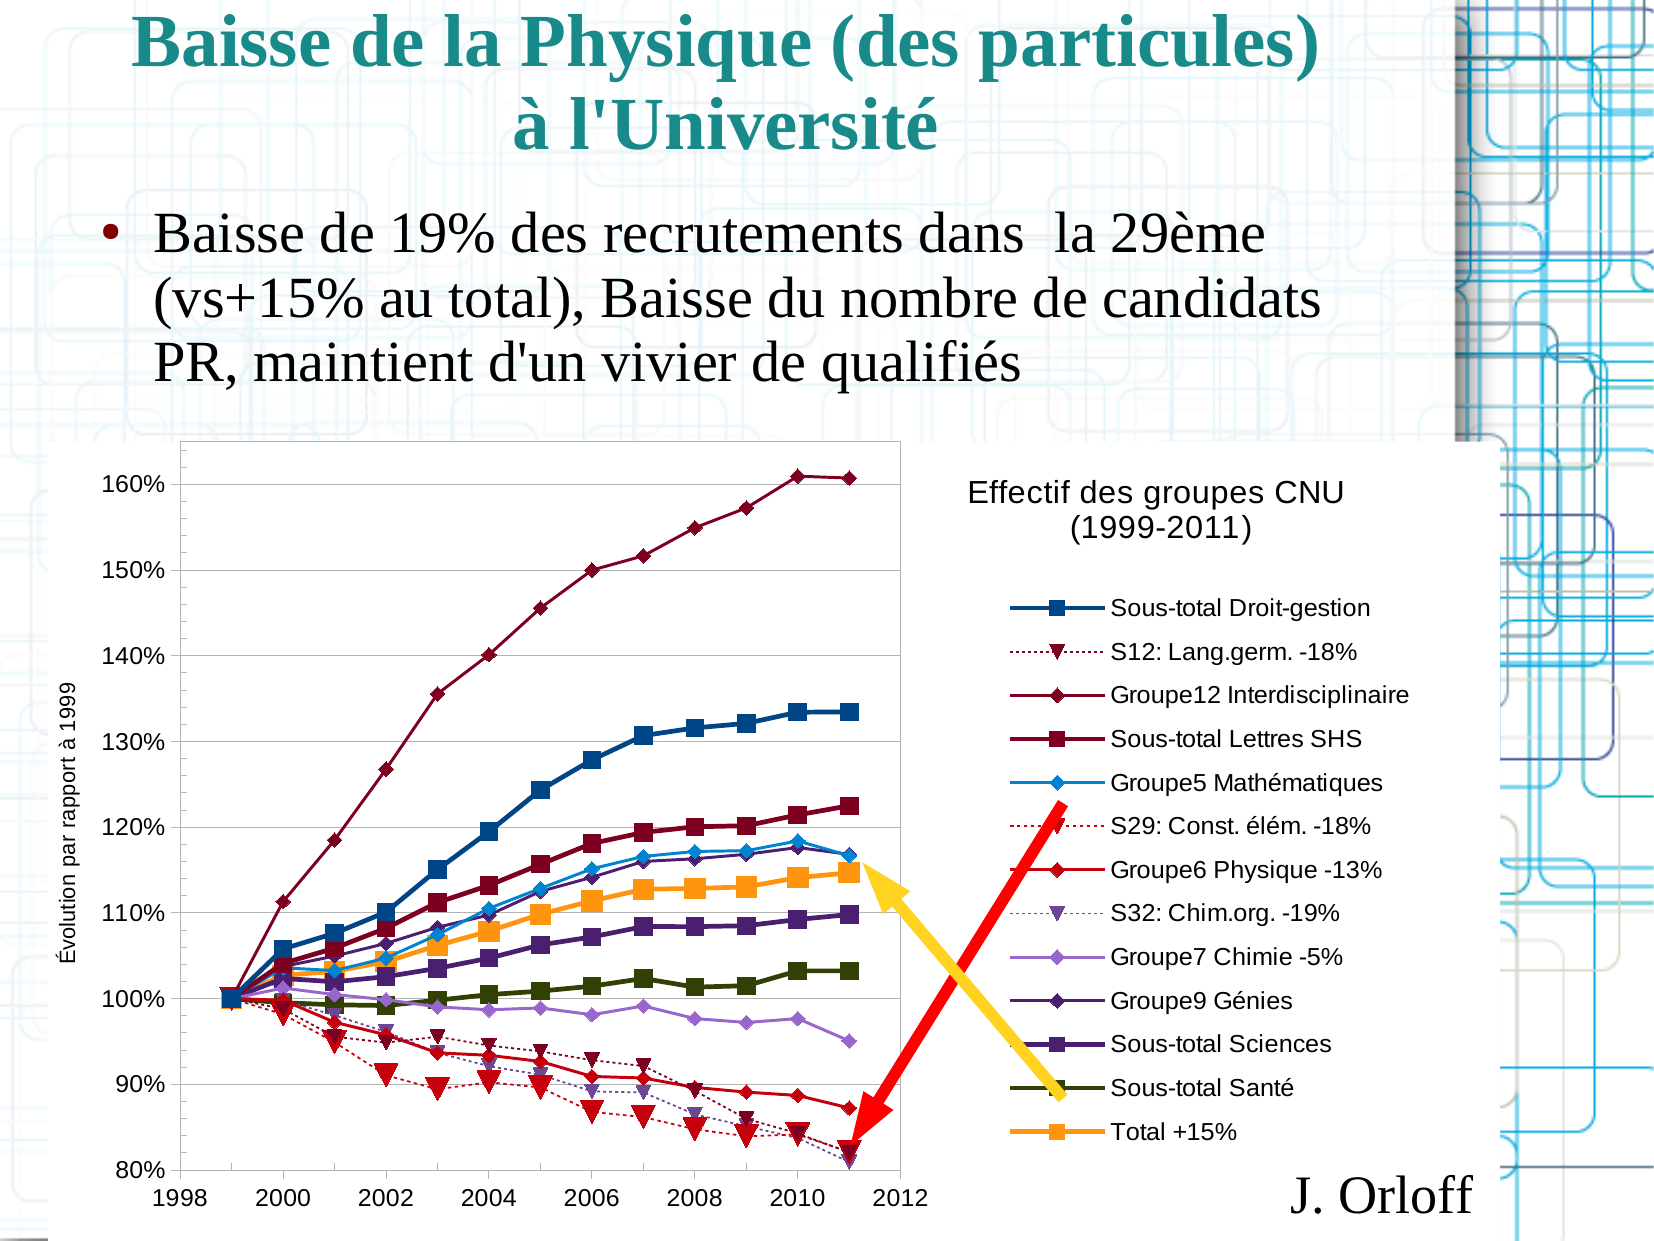

# Baisse de la Physique (des particules) à l'Université
Baisse de 19% des recrutements dans la 29ème (vs+15% au total), Baisse du nombre de candidats PR, maintient d'un vivier de qualifiés
### Chart: Effectif des groupes CNU
(1999-2011)
| Category | Sous-total Droit-gestion | S12: Lang.germ. -18% | Groupe12 Interdisciplinaire | Sous-total Lettres SHS | Groupe5 Mathématiques | S29: Const. élém. -18% | Groupe6 Physique -13% | S32: Chim.org. -19% | Groupe7 Chimie -5% | Groupe9 Génies | Sous-total Sciences | Sous-total Santé | Total +15% |
|---|---|---|---|---|---|---|---|---|---|---|---|---|---|
J. Orloff